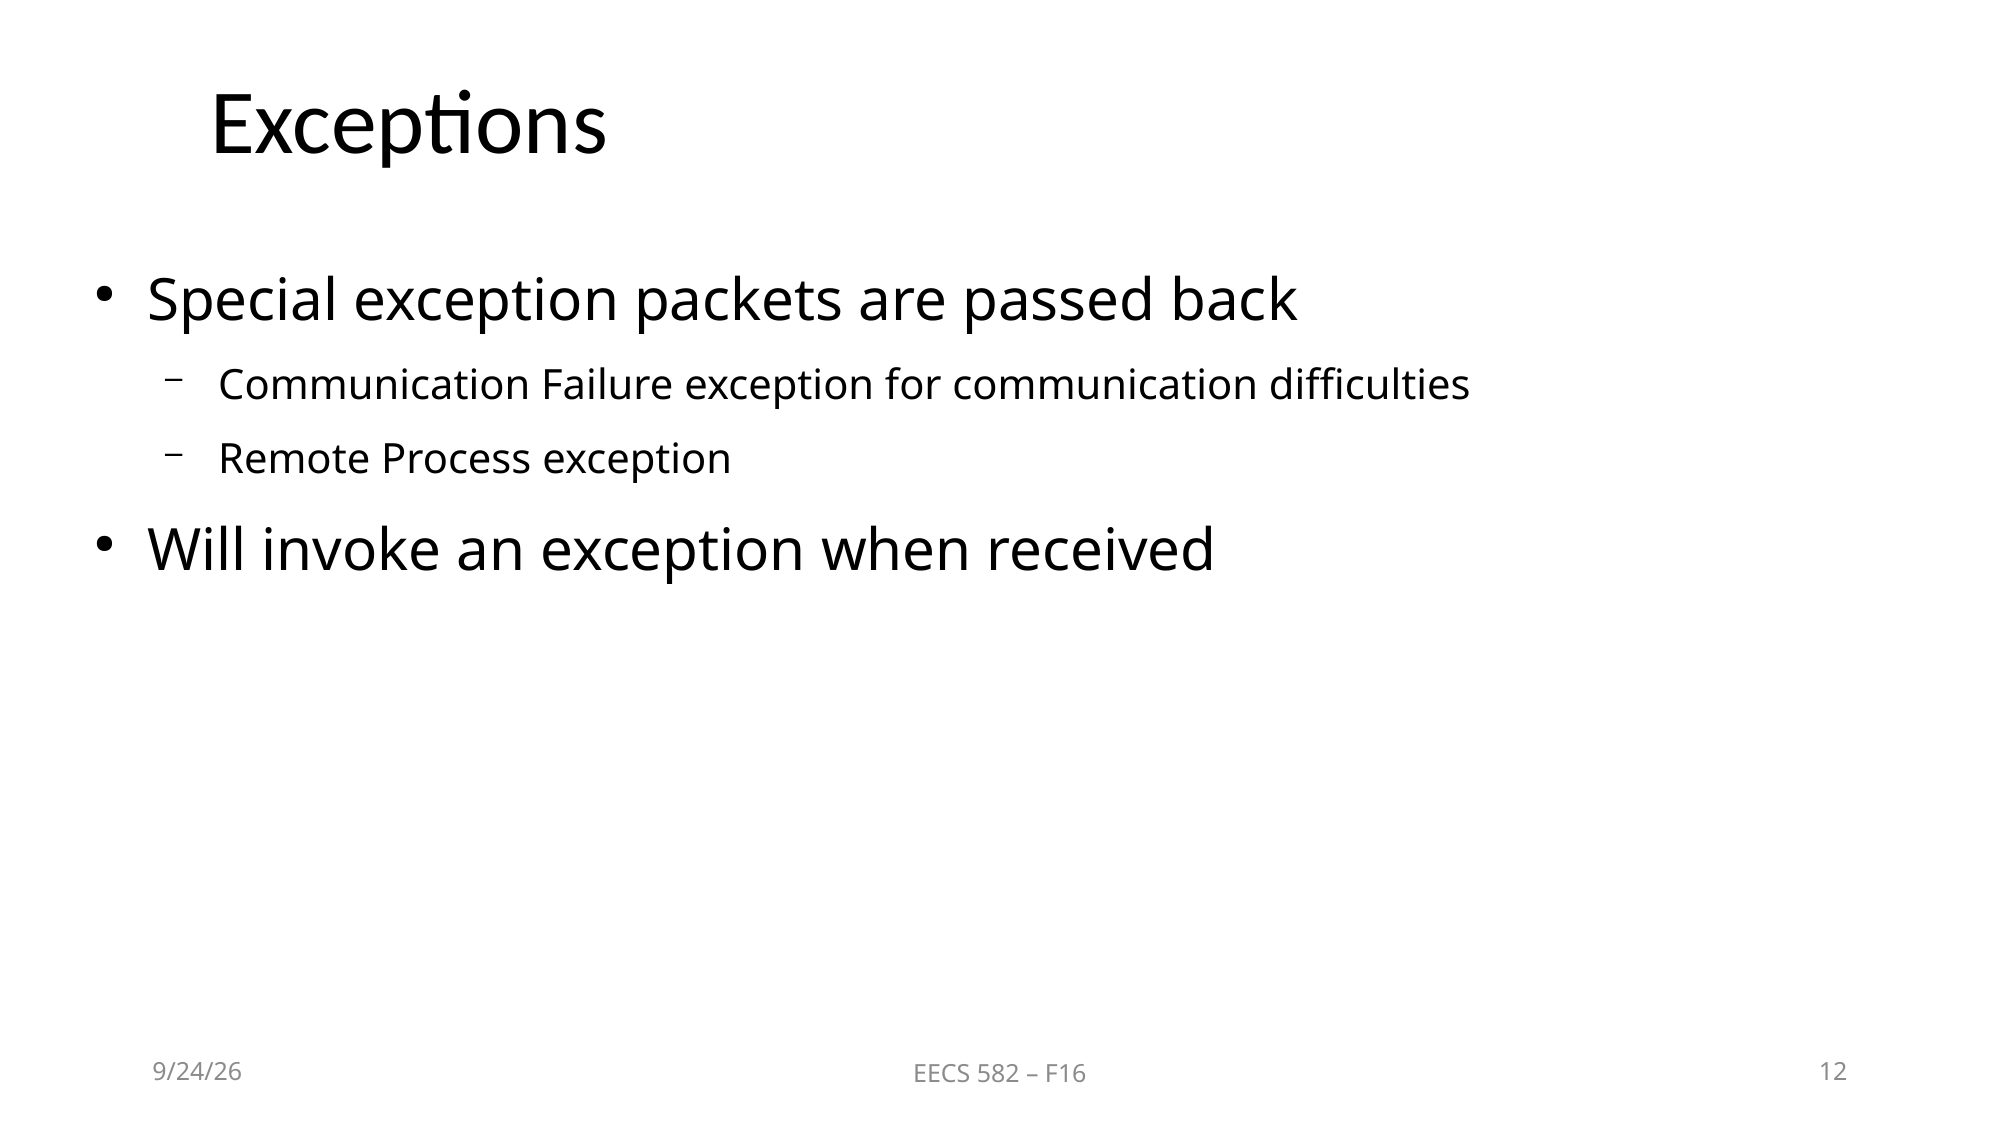

# Exceptions
Special exception packets are passed back
Communication Failure exception for communication difficulties
Remote Process exception
Will invoke an exception when received
12